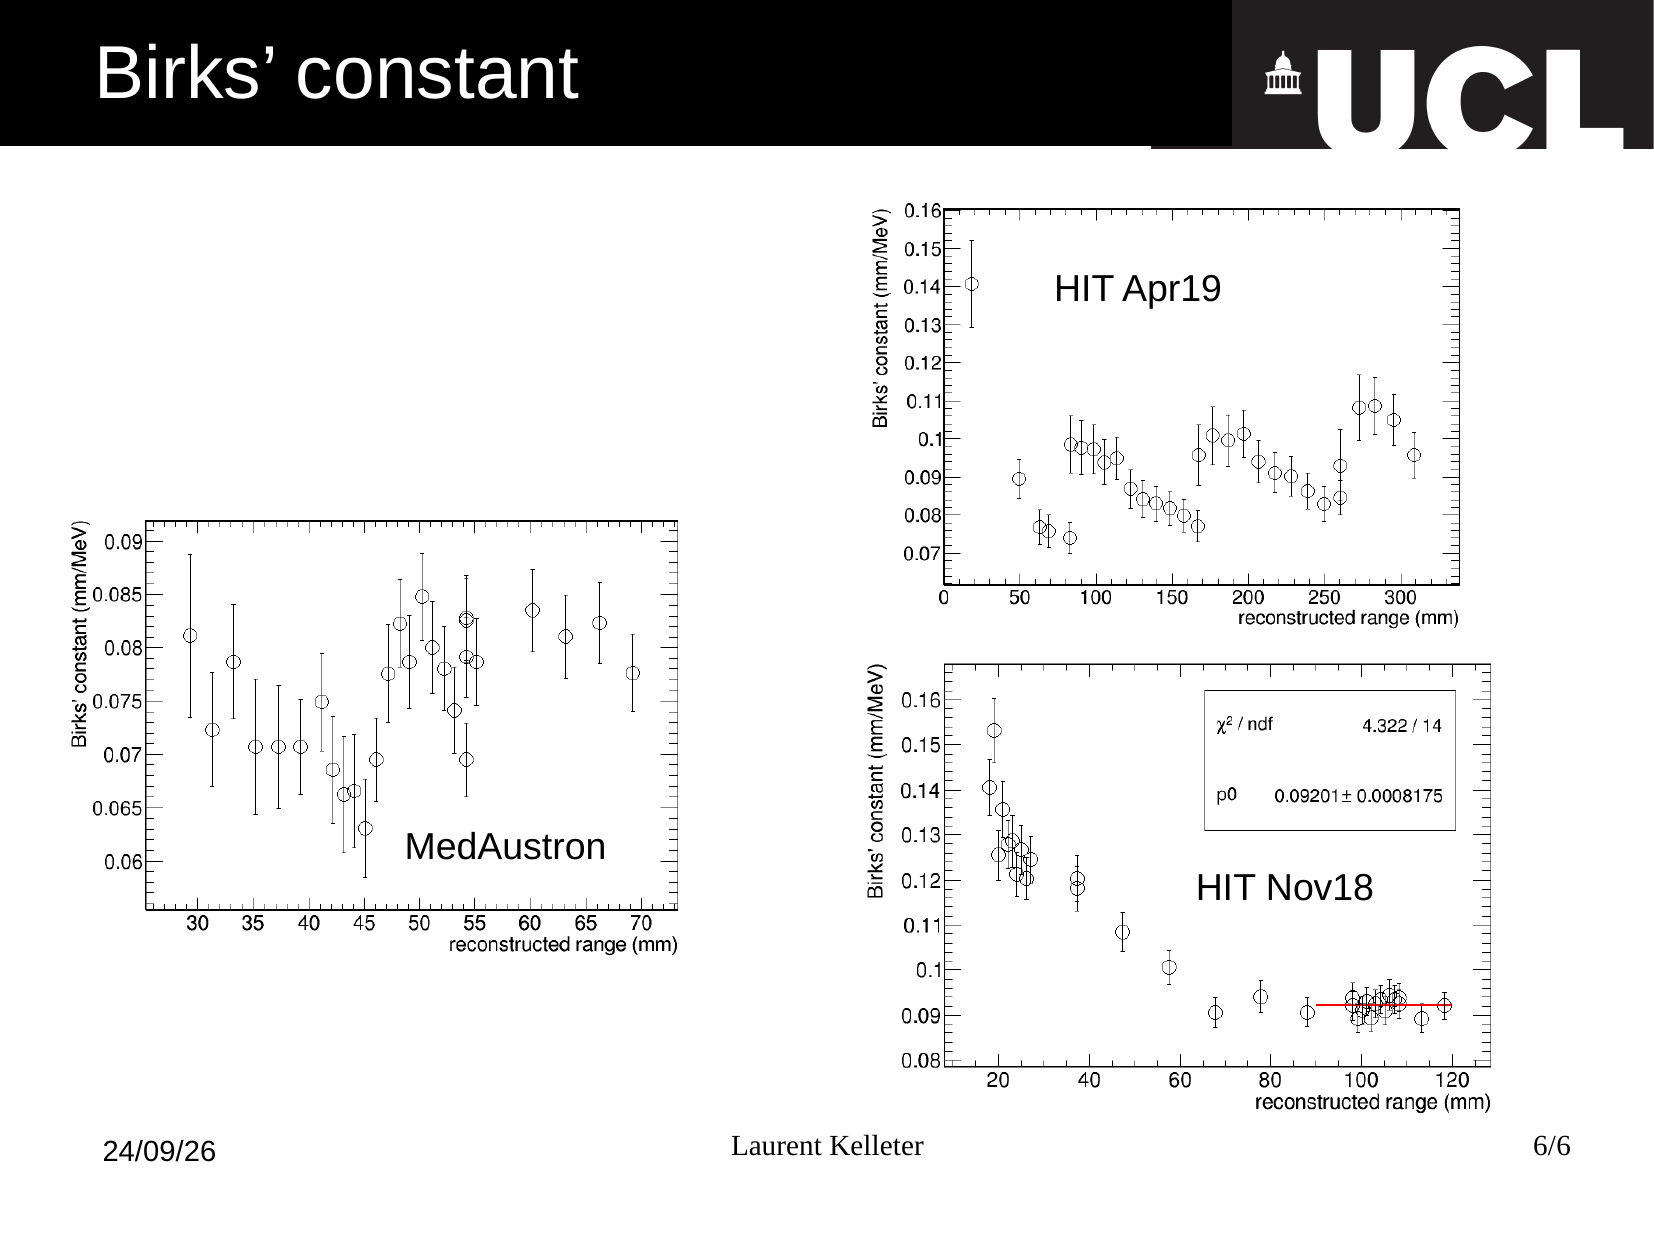

# Birks’ constant
HIT Apr19
MedAustron
HIT Nov18
6